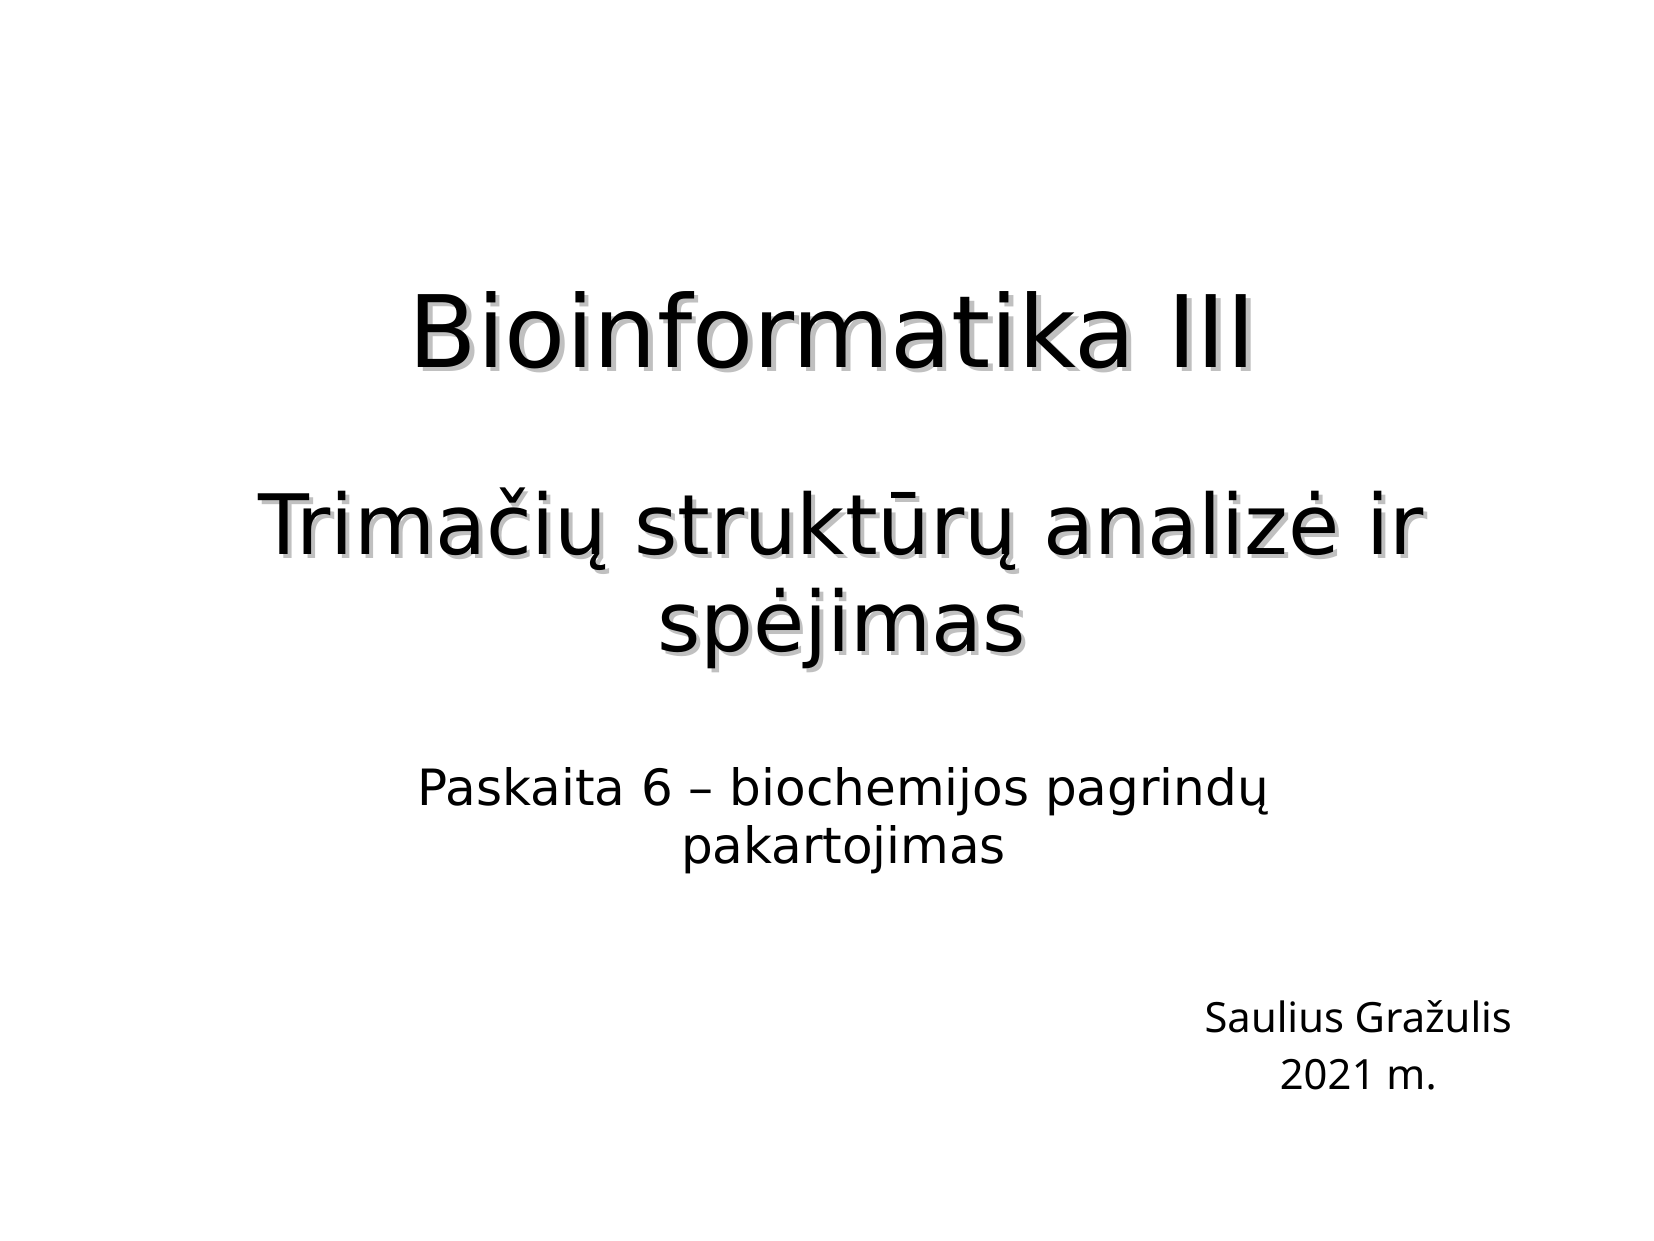

# Bioinformatika III
Trimačių struktūrų analizė ir spėjimas
Paskaita 6 – biochemijos pagrindų pakartojimas
Saulius Gražulis
2021 m.